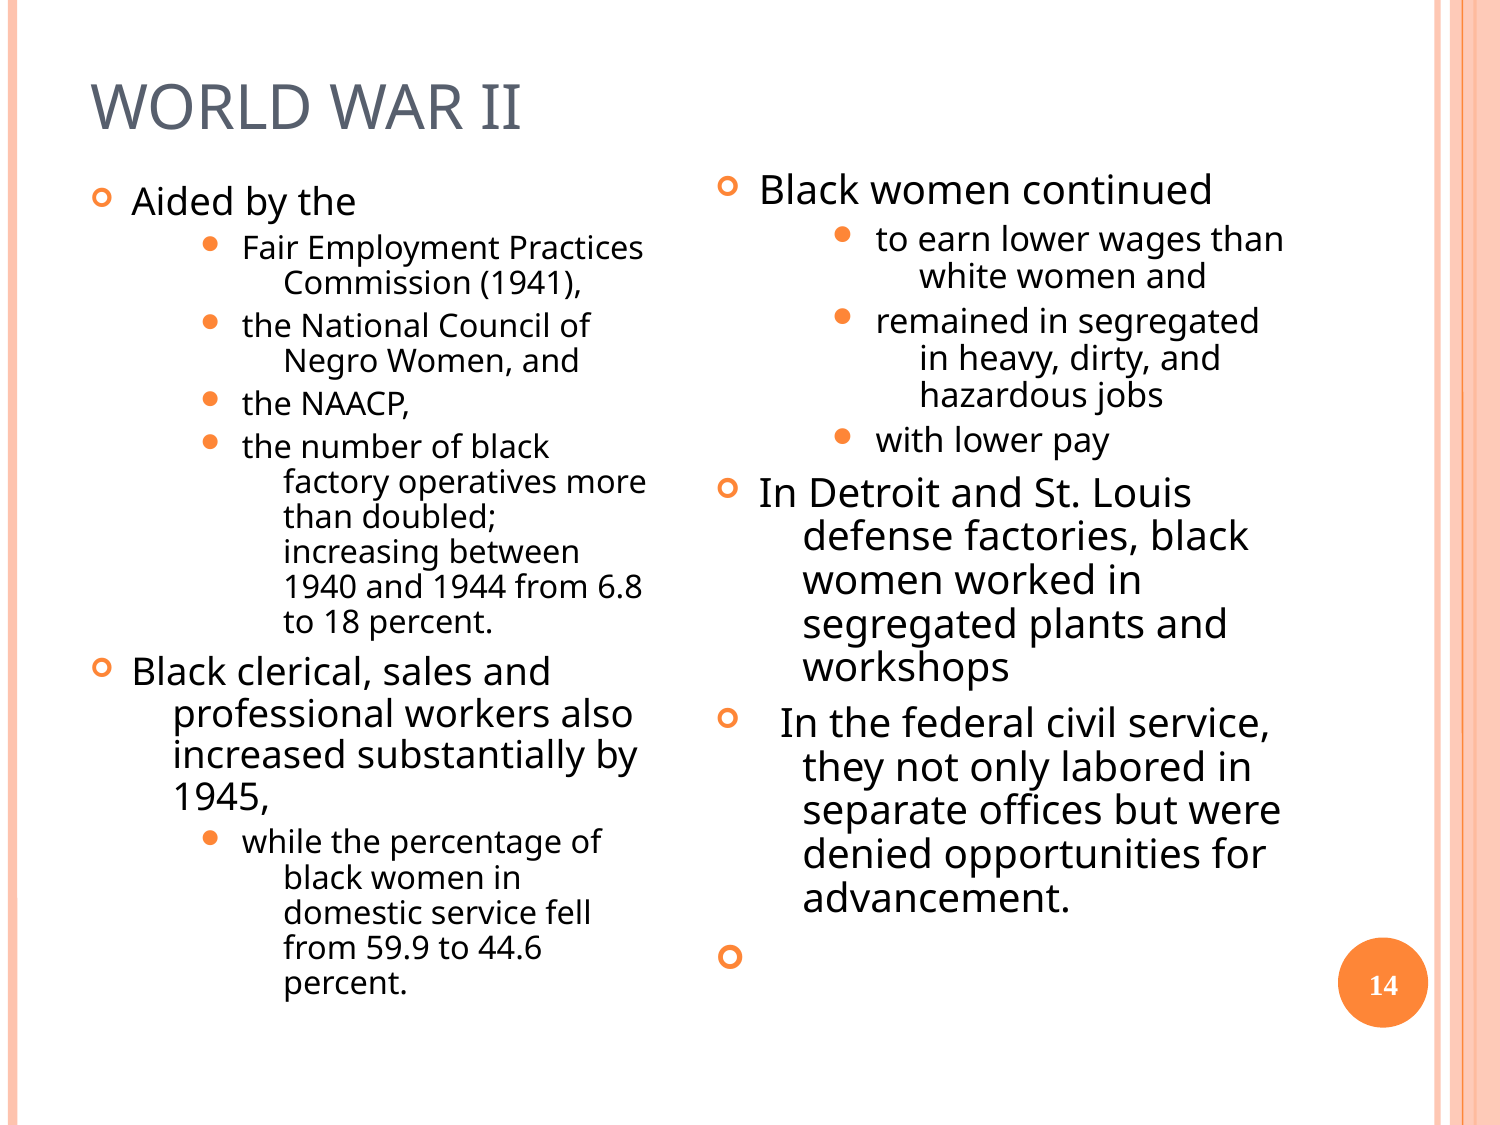

# World War II
Black women continued
to earn lower wages than white women and
remained in segregated in heavy, dirty, and hazardous jobs
with lower pay
In Detroit and St. Louis defense factories, black women worked in segregated plants and workshops
 In the federal civil service, they not only labored in separate offices but were denied opportunities for advancement.
Aided by the
Fair Employment Practices Commission (1941),
the National Council of Negro Women, and
the NAACP,
the number of black factory operatives more than doubled; increasing between 1940 and 1944 from 6.8 to 18 percent.
Black clerical, sales and professional workers also increased substantially by 1945,
while the percentage of black women in domestic service fell from 59.9 to 44.6 percent.